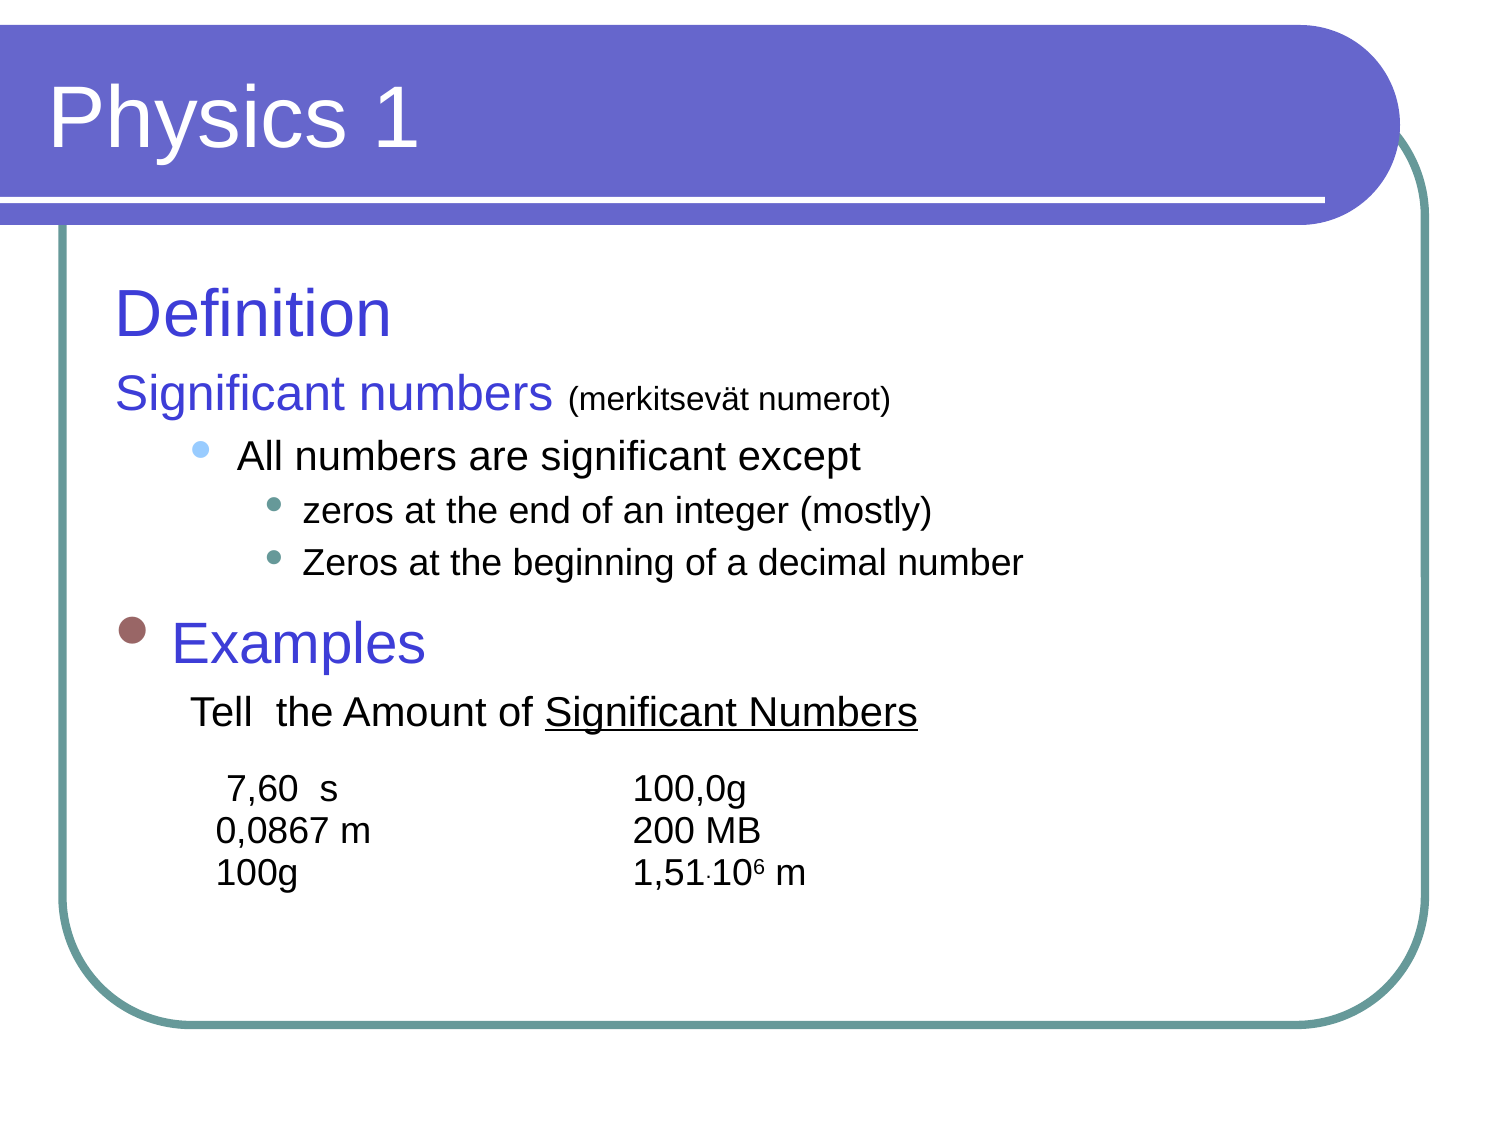

# Physics 1
Definition
Significant numbers (merkitsevät numerot)
All numbers are significant except
zeros at the end of an integer (mostly)
Zeros at the beginning of a decimal number
Examples
Tell the Amount of Significant Numbers
| 7,60 s 0,0867 m 100g | 100,0g 200 MB 1,51.106 m |
| --- | --- |